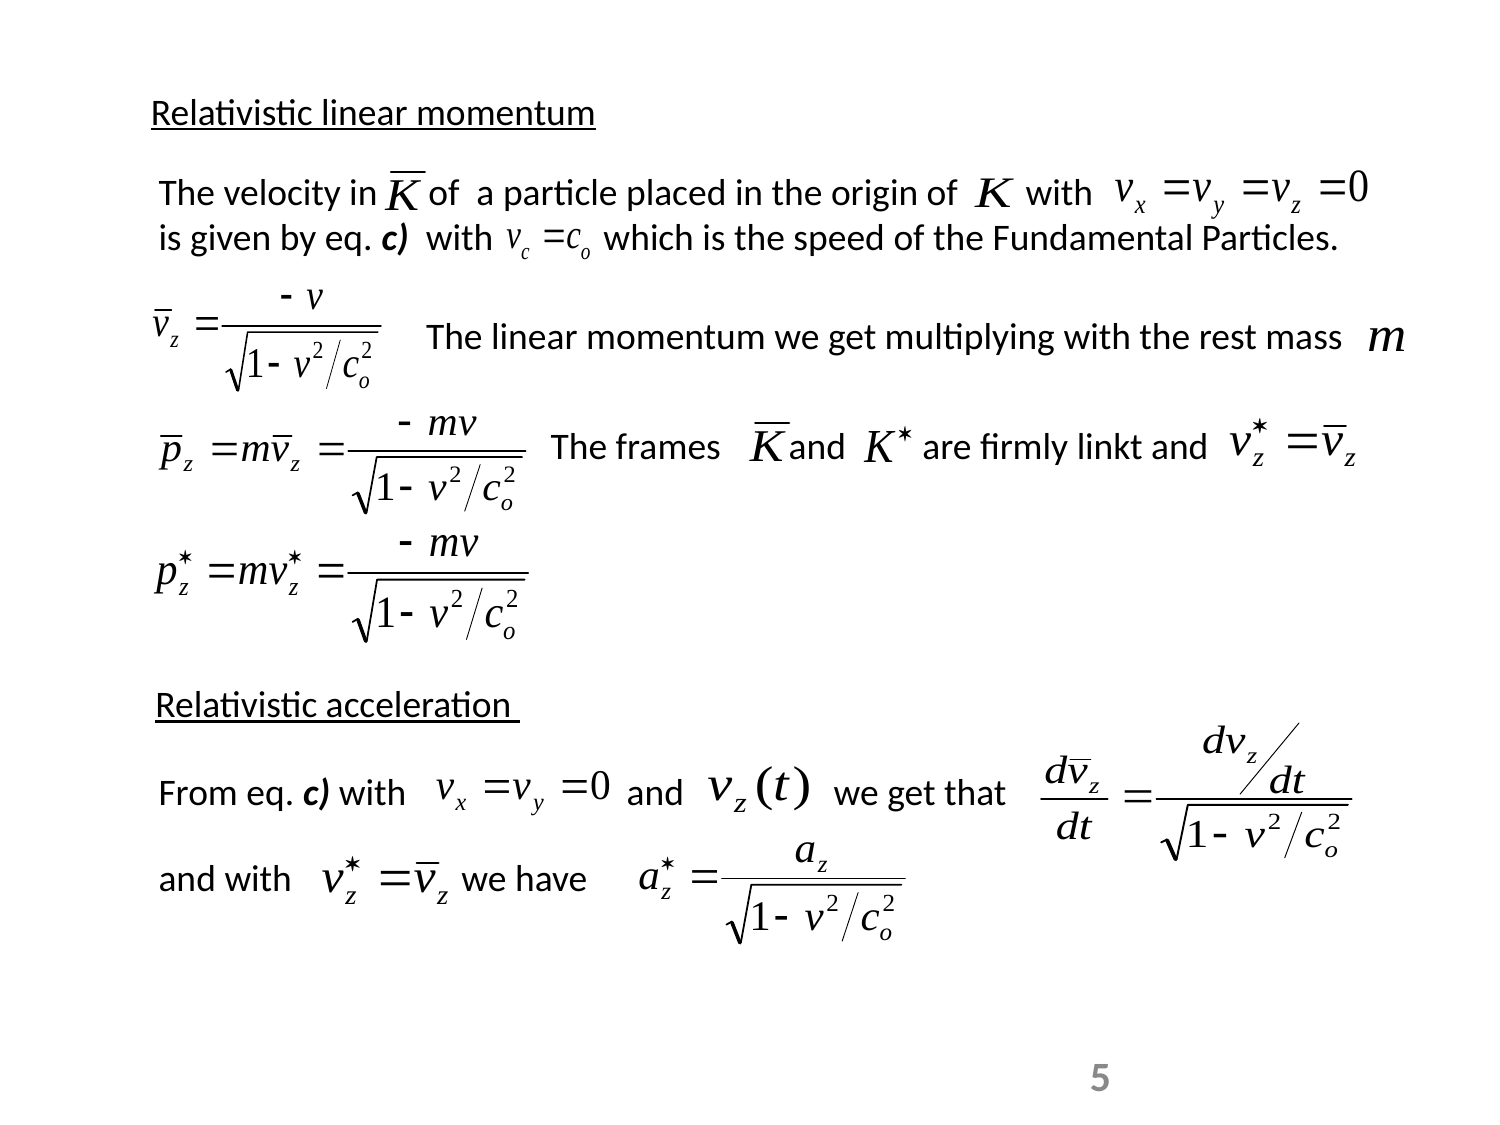

Relativistic linear momentum
The velocity in of a particle placed in the origin of with
is given by eq. c) with which is the speed of the Fundamental Particles.
The linear momentum we get multiplying with the rest mass
The frames and are firmly linkt and
Relativistic acceleration
we get that
From eq. c) with and
and with we have